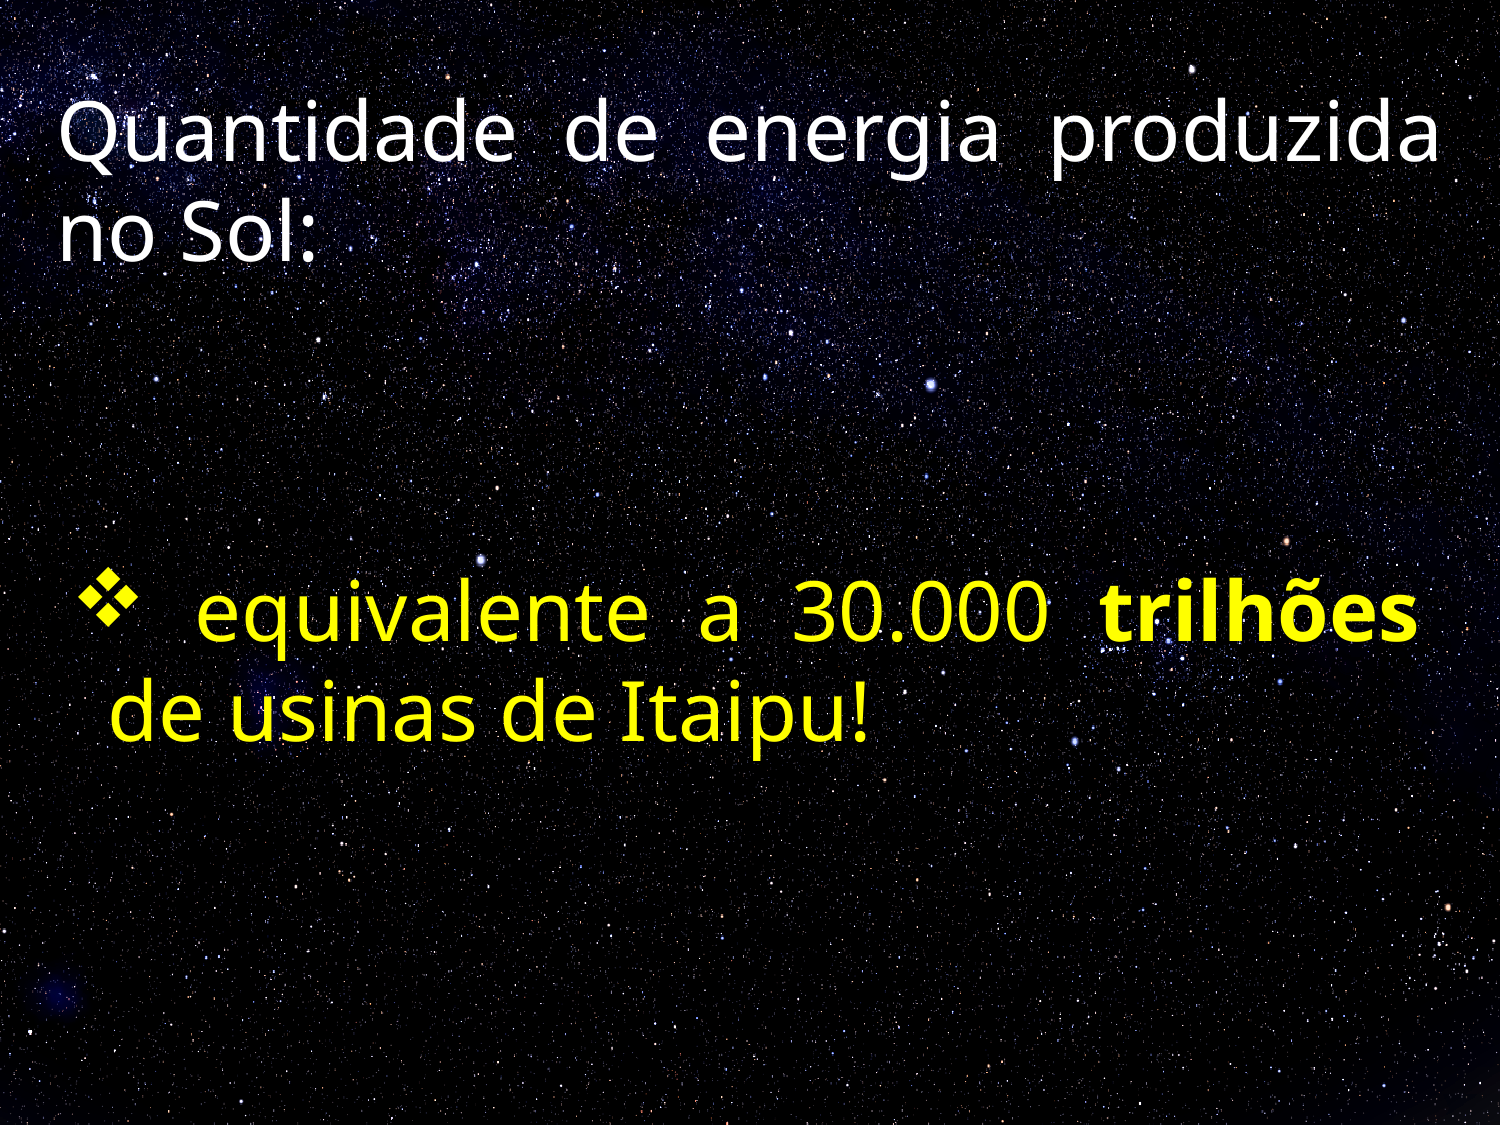

# Quantidade de energia produzida no Sol:
 equivalente a 30.000 trilhões de usinas de Itaipu!